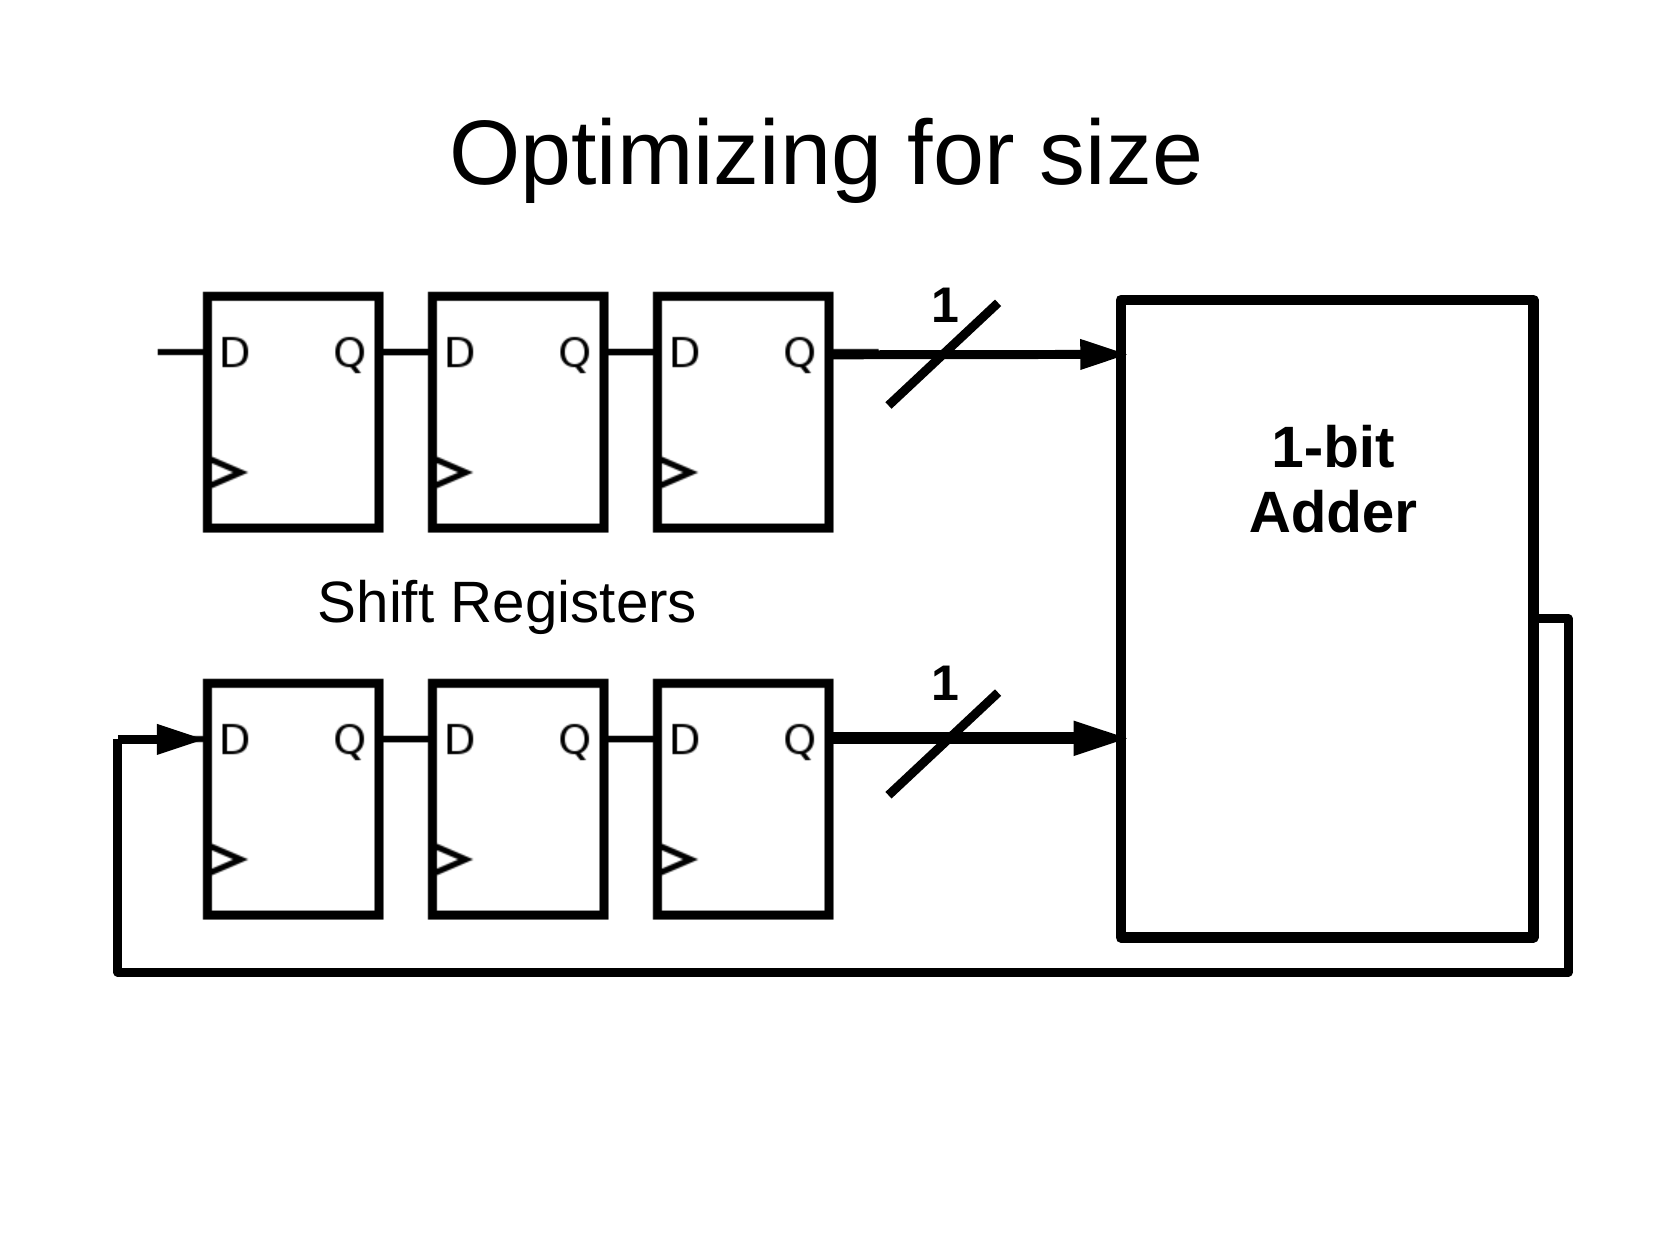

# Optimizing for size
1
1-bit
Adder
Shift Registers
1